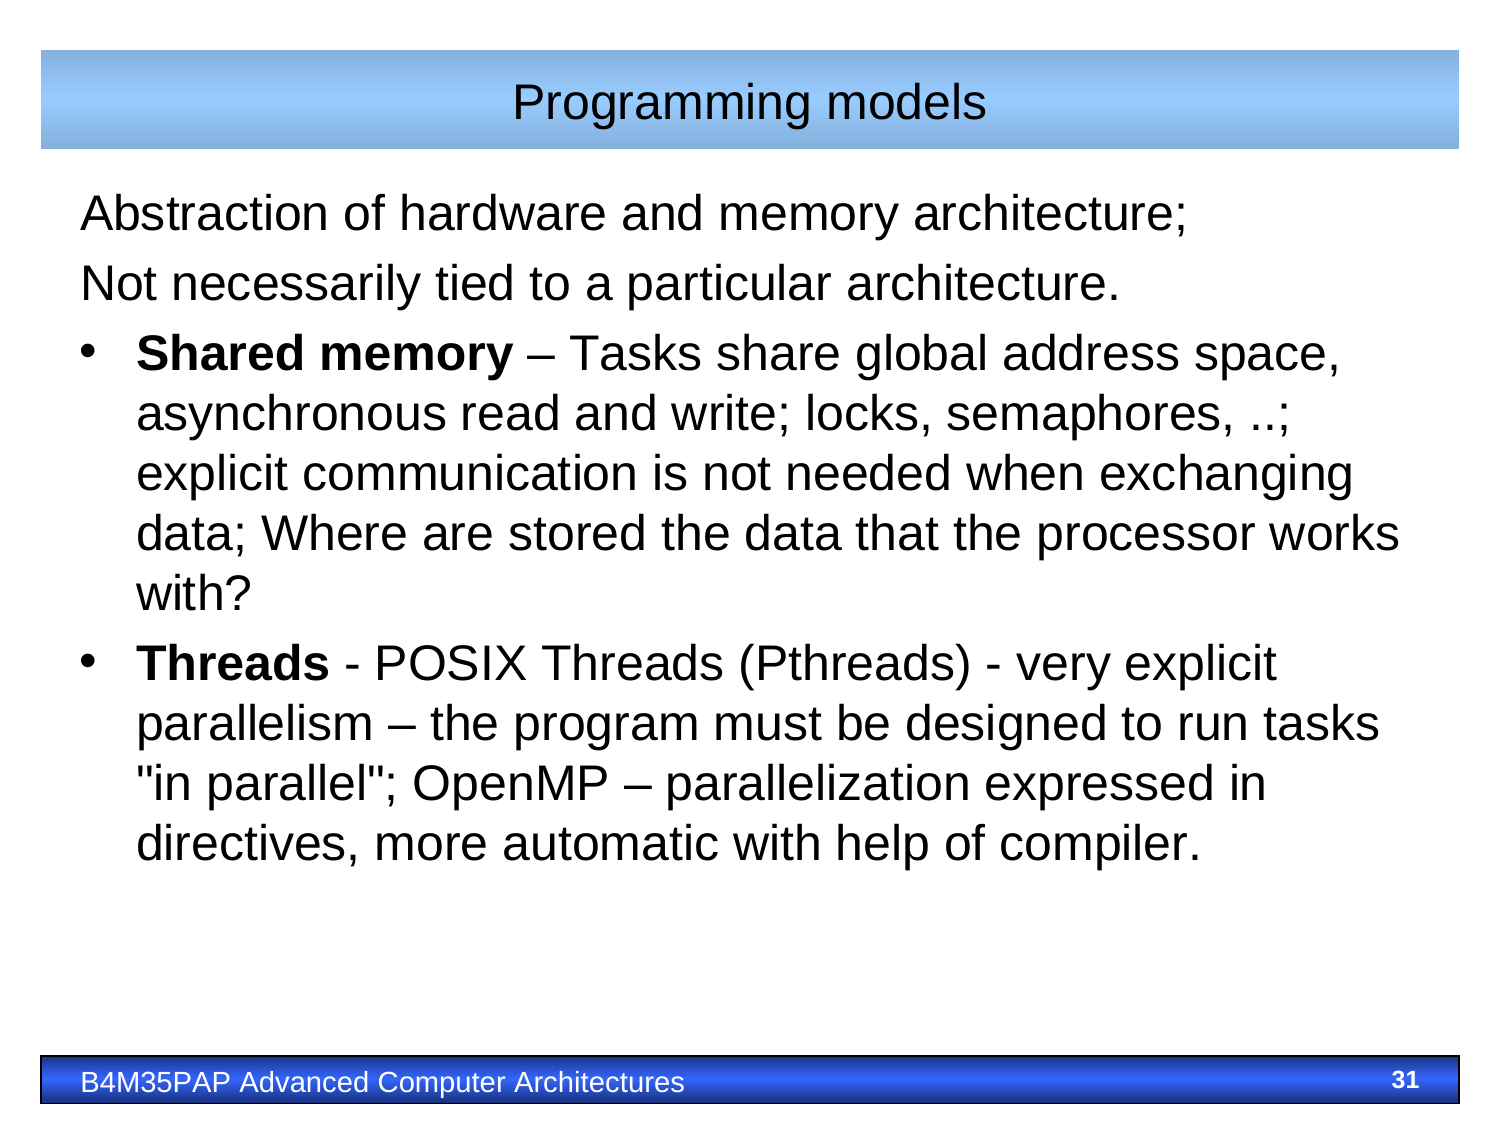

# Programming models
Abstraction of hardware and memory architecture;
Not necessarily tied to a particular architecture.
Shared memory – Tasks share global address space, asynchronous read and write; locks, semaphores, ..; explicit communication is not needed when exchanging data; Where are stored the data that the processor works with?
Threads - POSIX Threads (Pthreads) - very explicit parallelism – the program must be designed to run tasks "in parallel"; OpenMP – parallelization expressed in directives, more automatic with help of compiler.